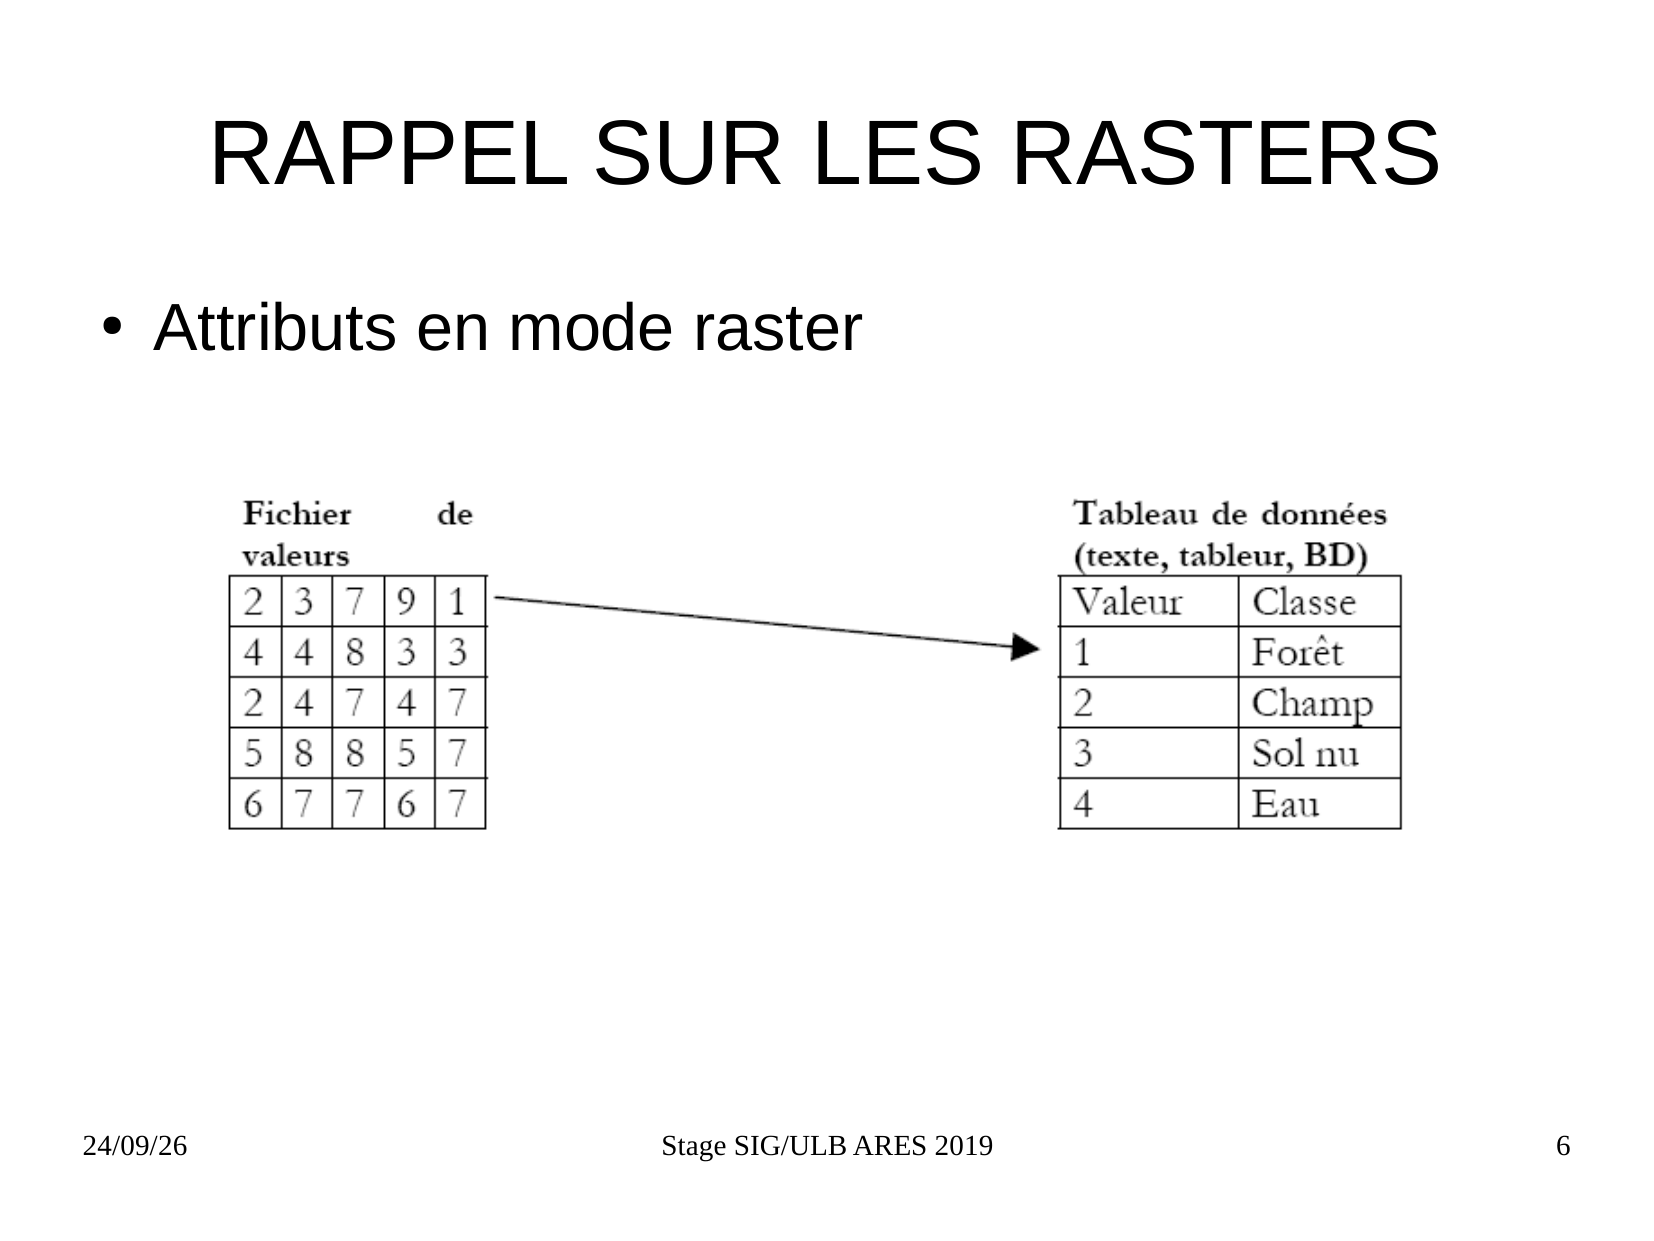

# RAPPEL SUR LES RASTERS
Attributs en mode raster
Stage SIG/ULB ARES 2019
6